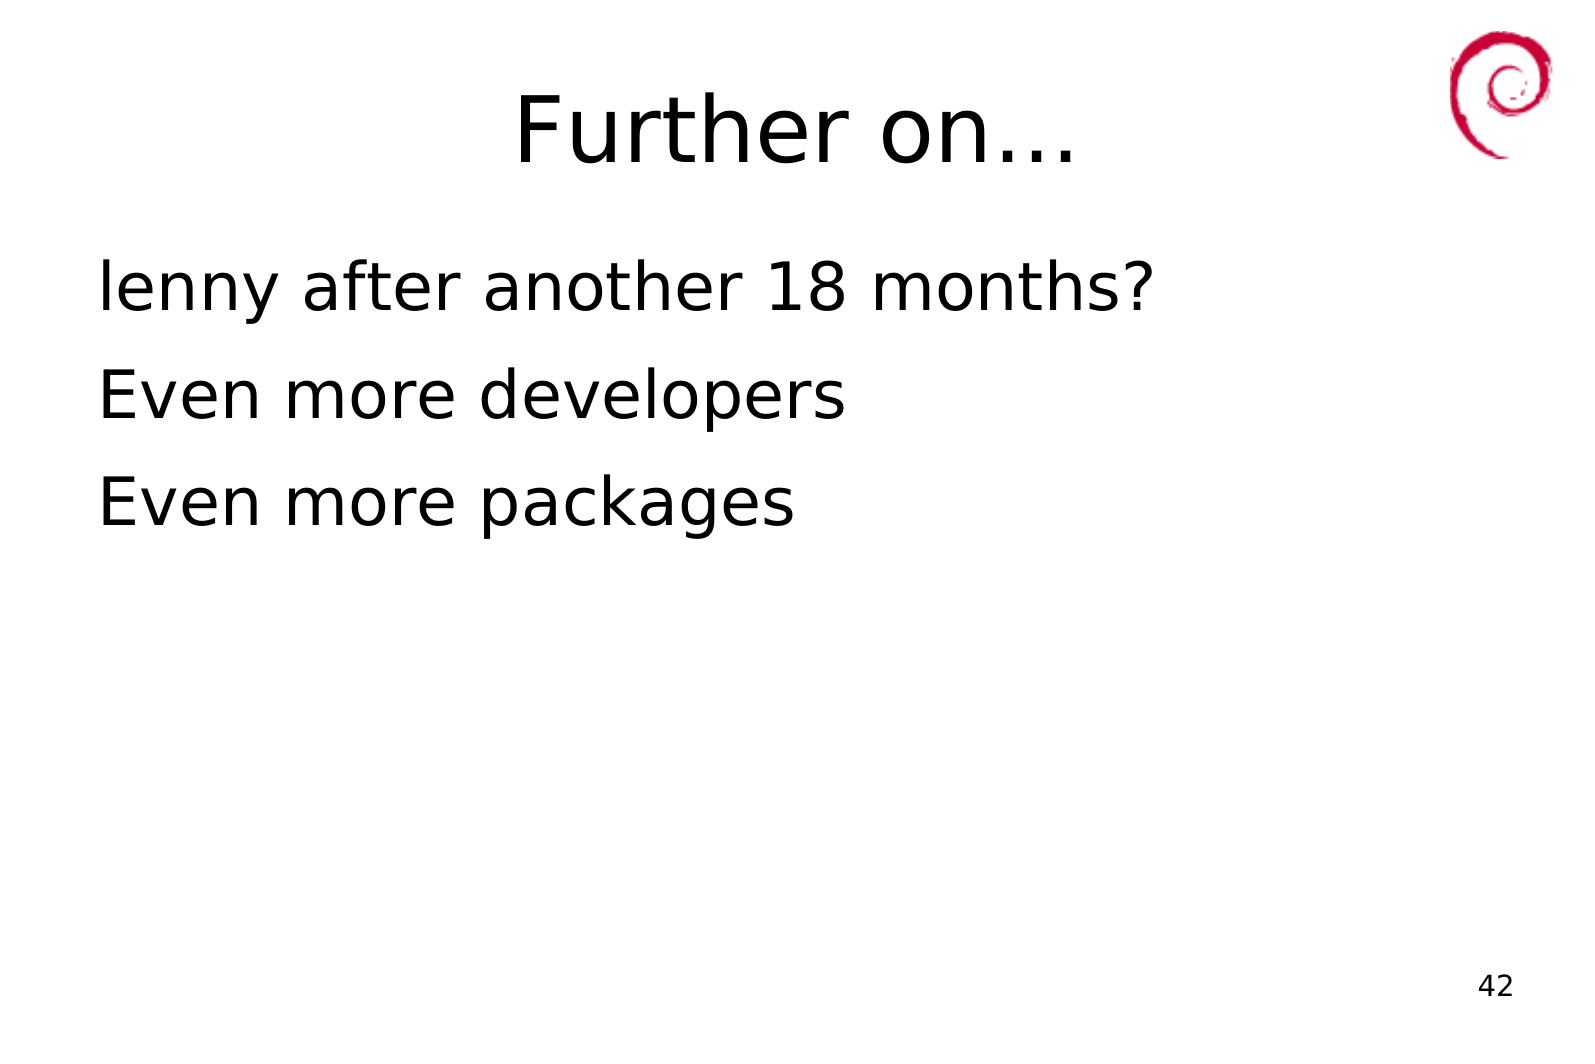

# Further on...
lenny after another 18 months?
Even more developers
Even more packages
42